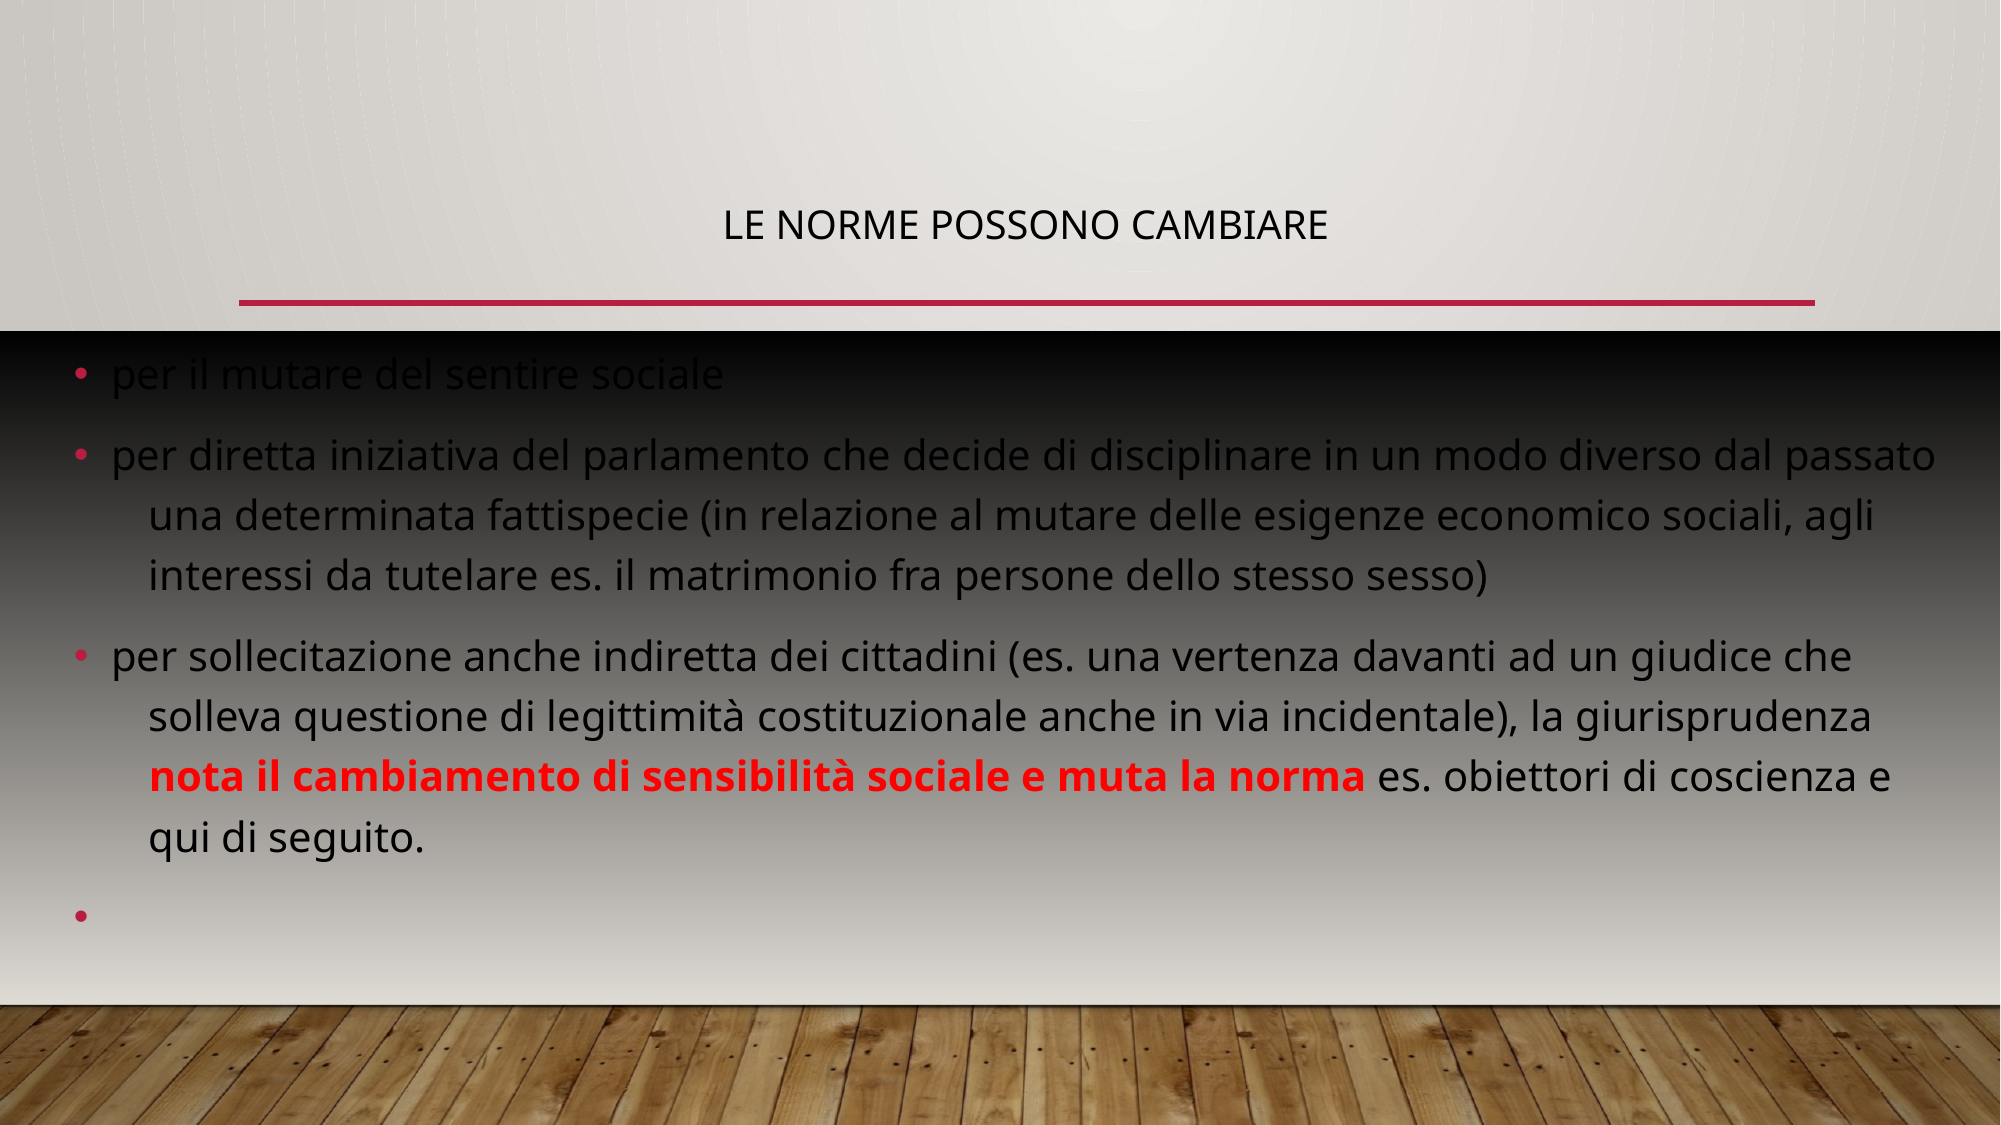

# Le norme possono cambiare
per il mutare del sentire sociale
per diretta iniziativa del parlamento che decide di disciplinare in un modo diverso dal passato una determinata fattispecie (in relazione al mutare delle esigenze economico sociali, agli interessi da tutelare es. il matrimonio fra persone dello stesso sesso)
per sollecitazione anche indiretta dei cittadini (es. una vertenza davanti ad un giudice che solleva questione di legittimità costituzionale anche in via incidentale), la giurisprudenza nota il cambiamento di sensibilità sociale e muta la norma es. obiettori di coscienza e qui di seguito.